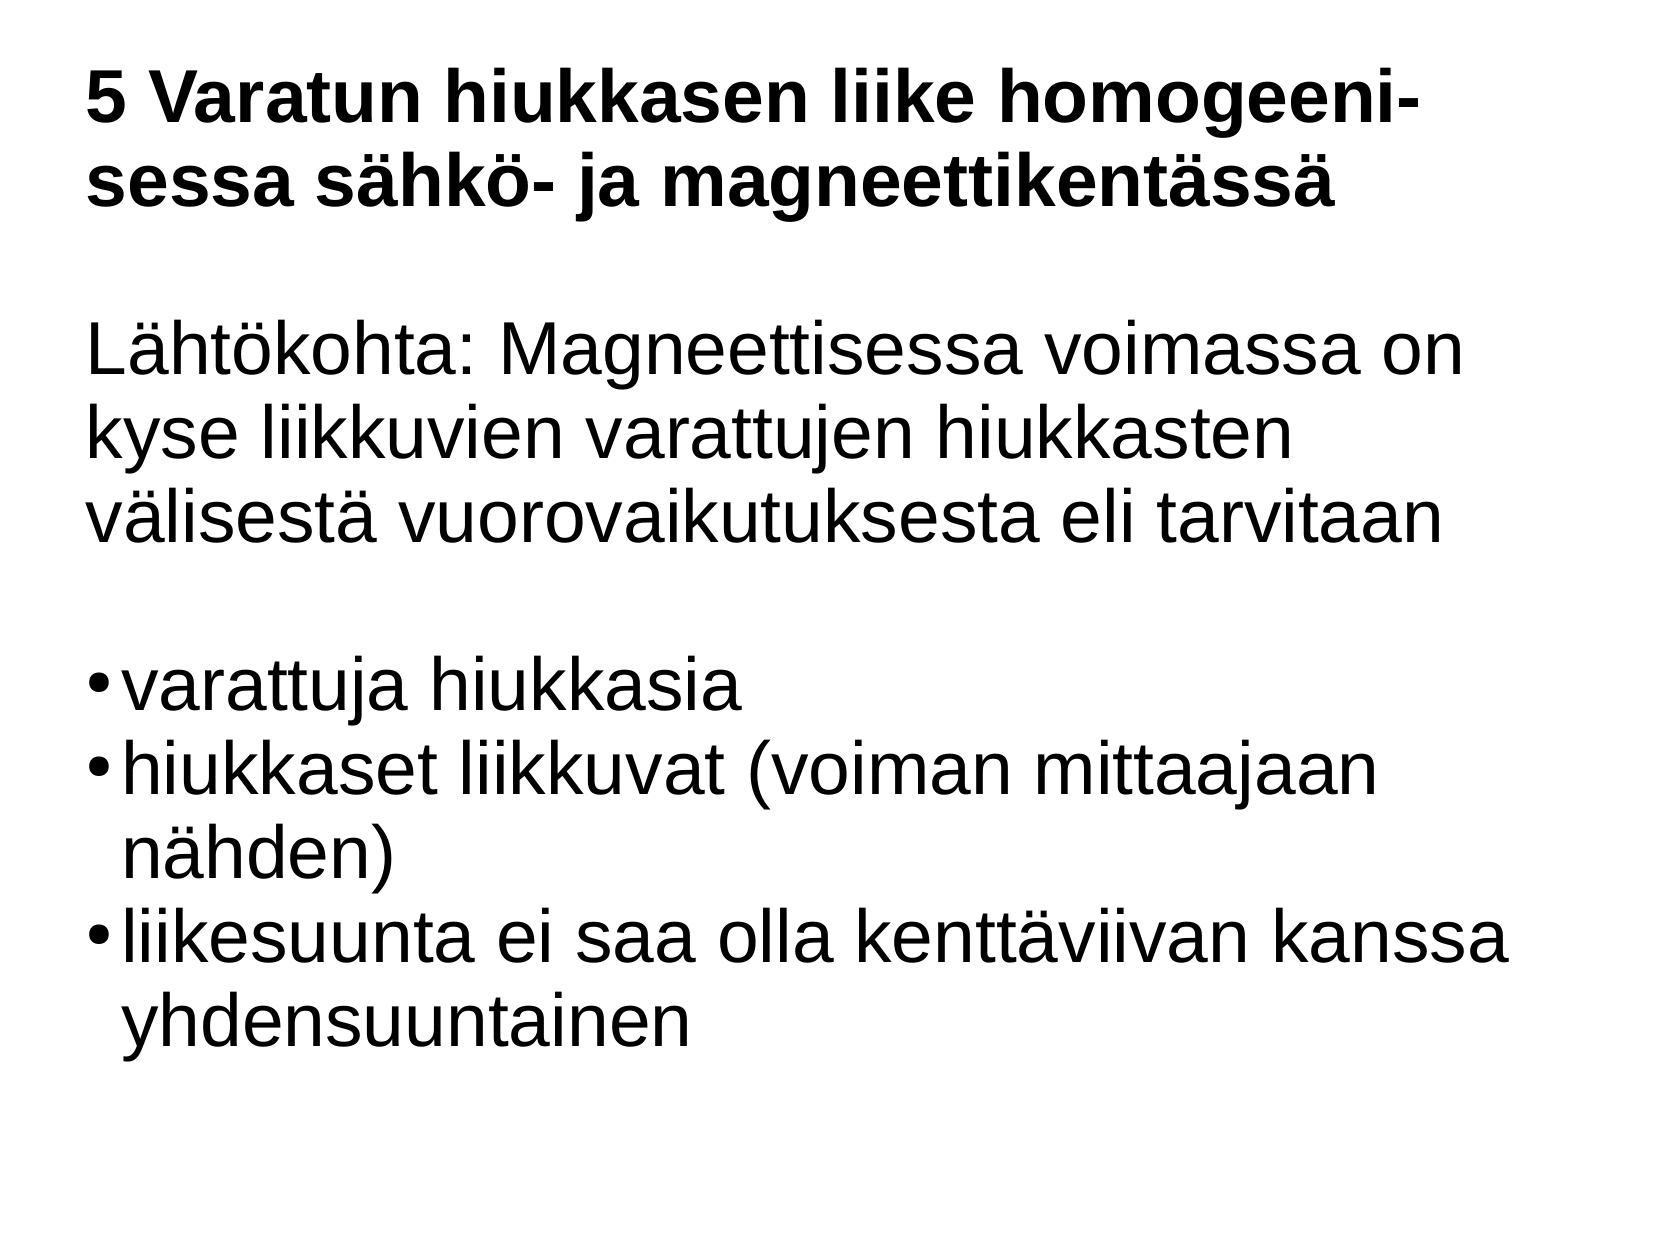

5 Varatun hiukkasen liike homogeeni-sessa sähkö- ja magneettikentässä
Lähtökohta: Magneettisessa voimassa on kyse liikkuvien varattujen hiukkasten välisestä vuorovaikutuksesta eli tarvitaan
varattuja hiukkasia
hiukkaset liikkuvat (voiman mittaajaan nähden)
liikesuunta ei saa olla kenttäviivan kanssa yhdensuuntainen